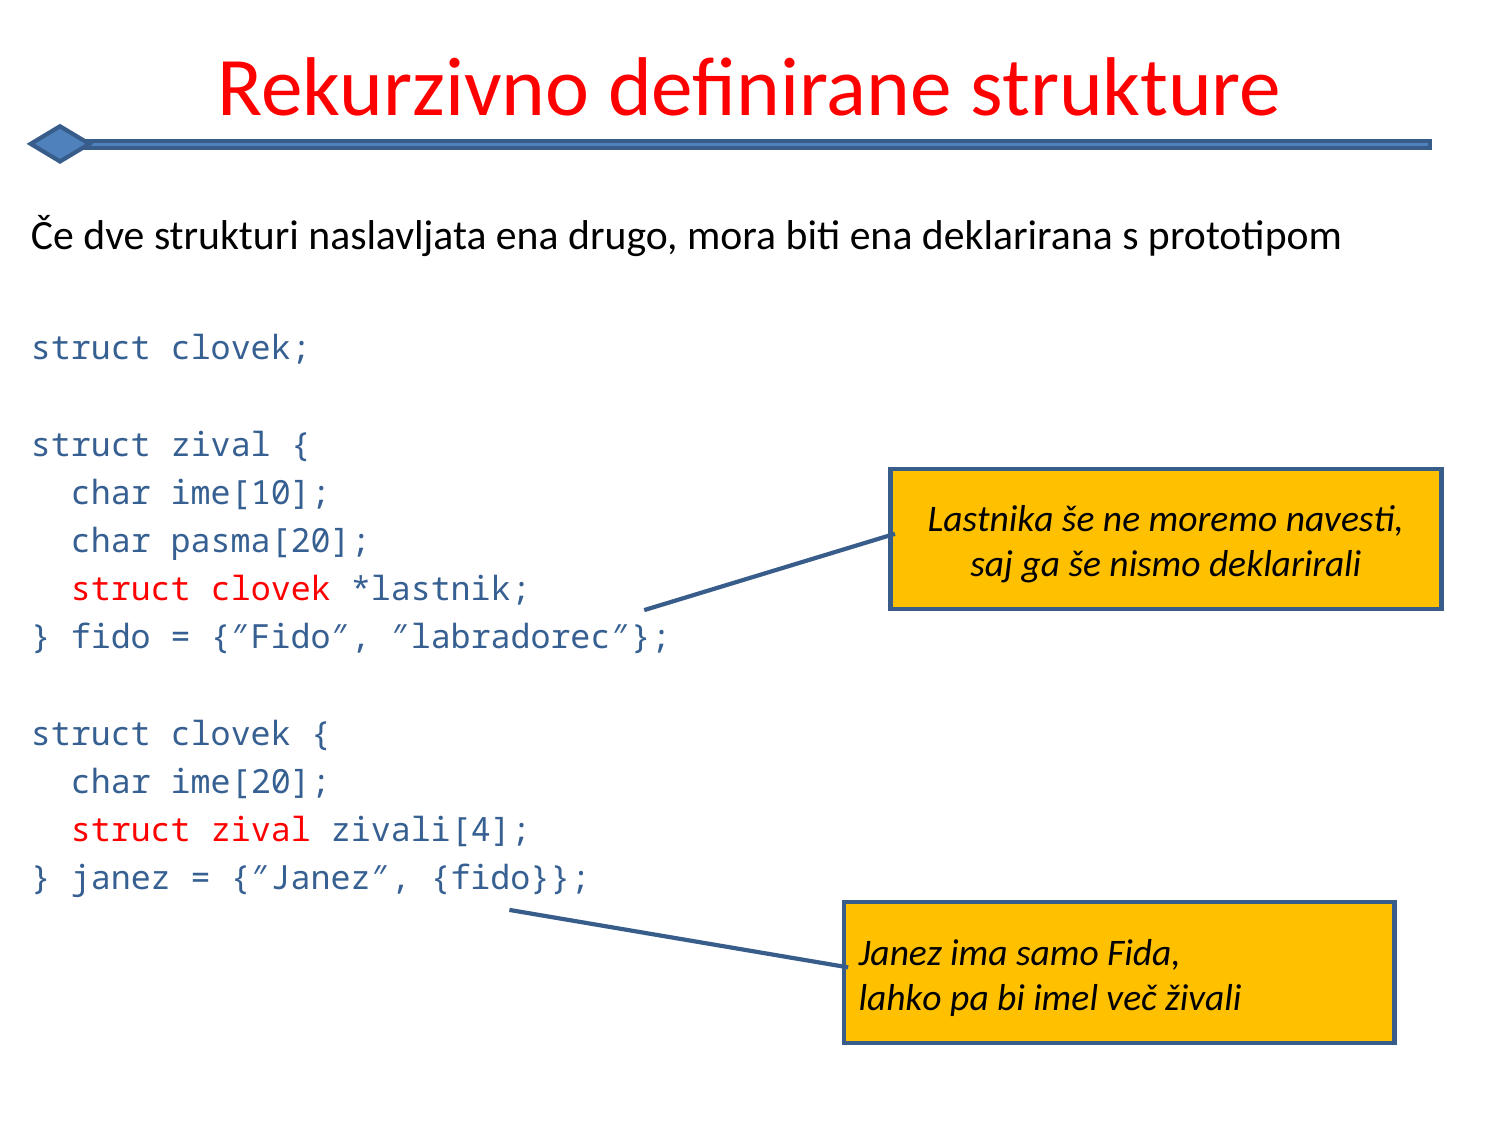

# Rekurzivno definirane strukture
Če dve strukturi naslavljata ena drugo, mora biti ena deklarirana s prototipom
struct clovek;
struct zival {
 char ime[10];
 char pasma[20];
 struct clovek *lastnik;
} fido = {″Fido″, ″labradorec″};
struct clovek {
 char ime[20];
 struct zival zivali[4];
} janez = {″Janez″, {fido}};
Lastnika še ne moremo navesti, saj ga še nismo deklarirali
Janez ima samo Fida,
lahko pa bi imel več živali